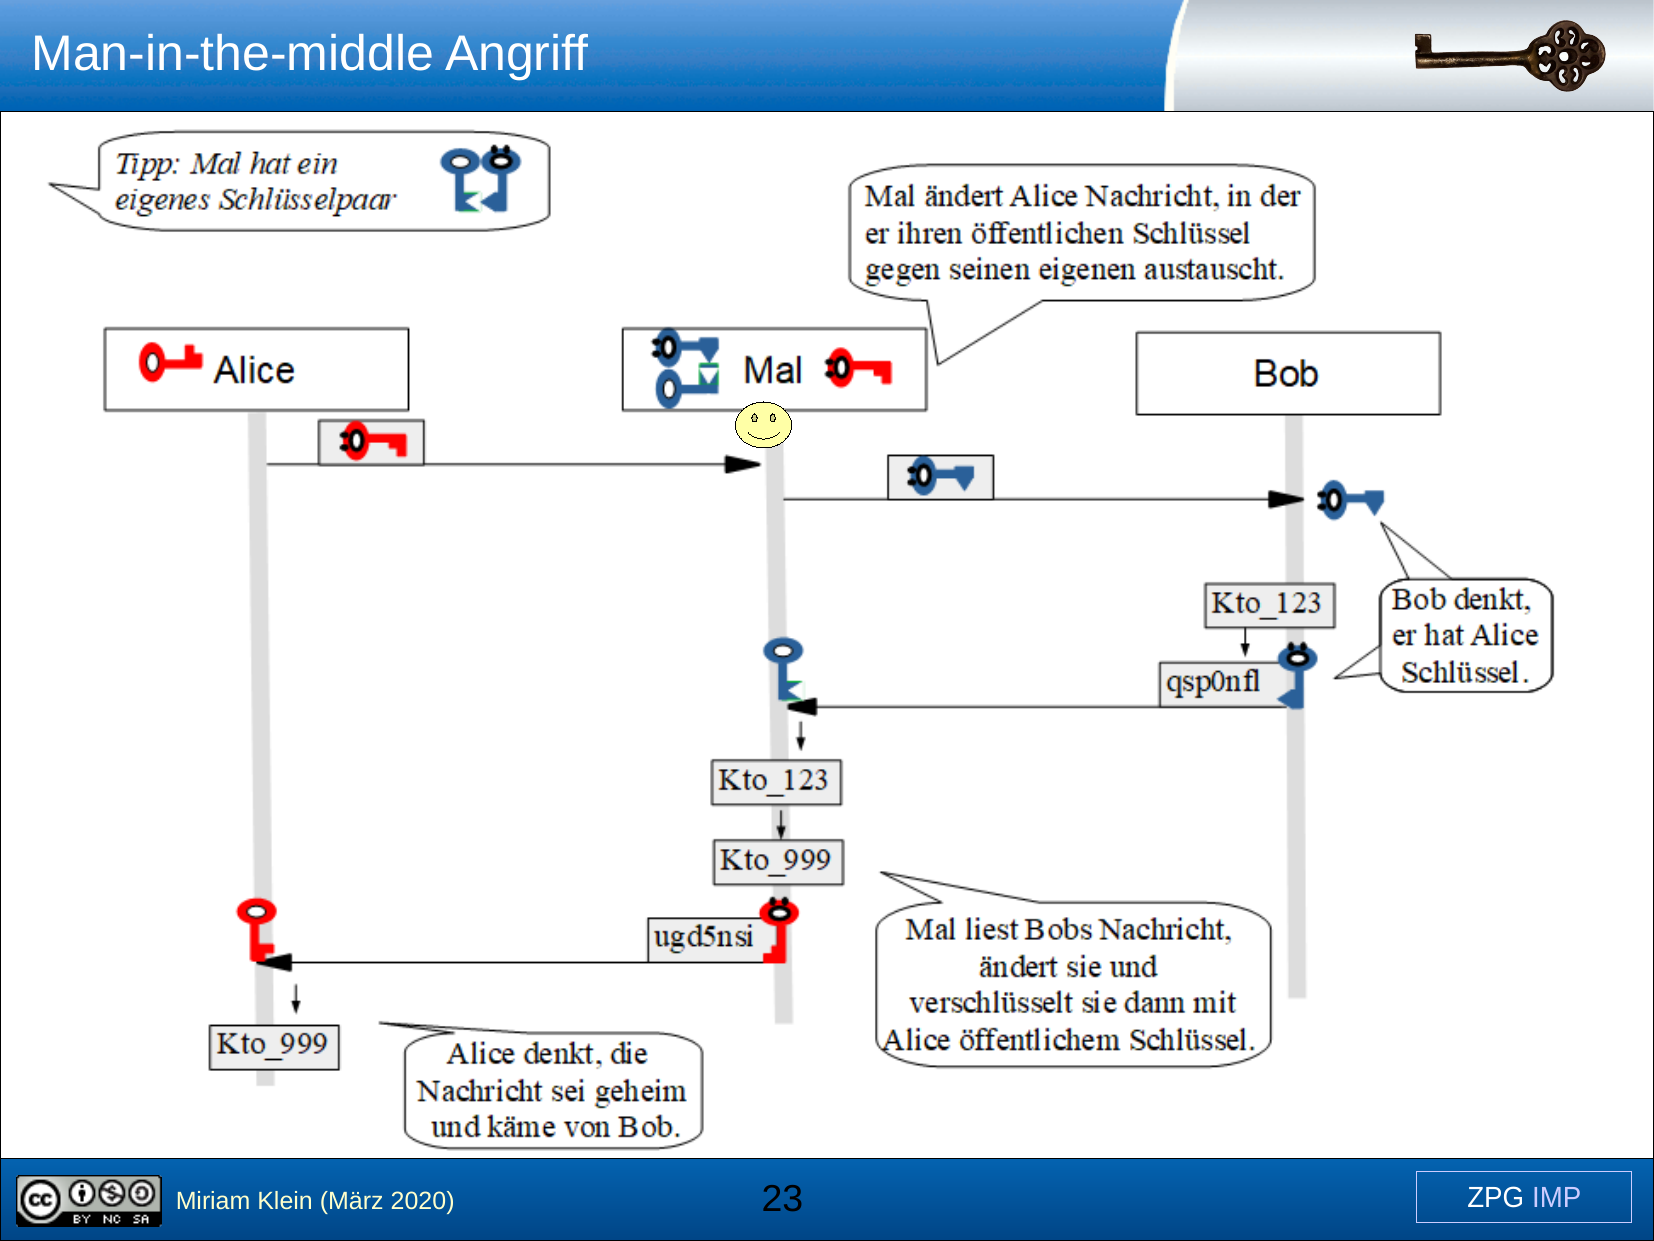

# Man-in-the-middle Angriff
Mal hat eine Chance:
23